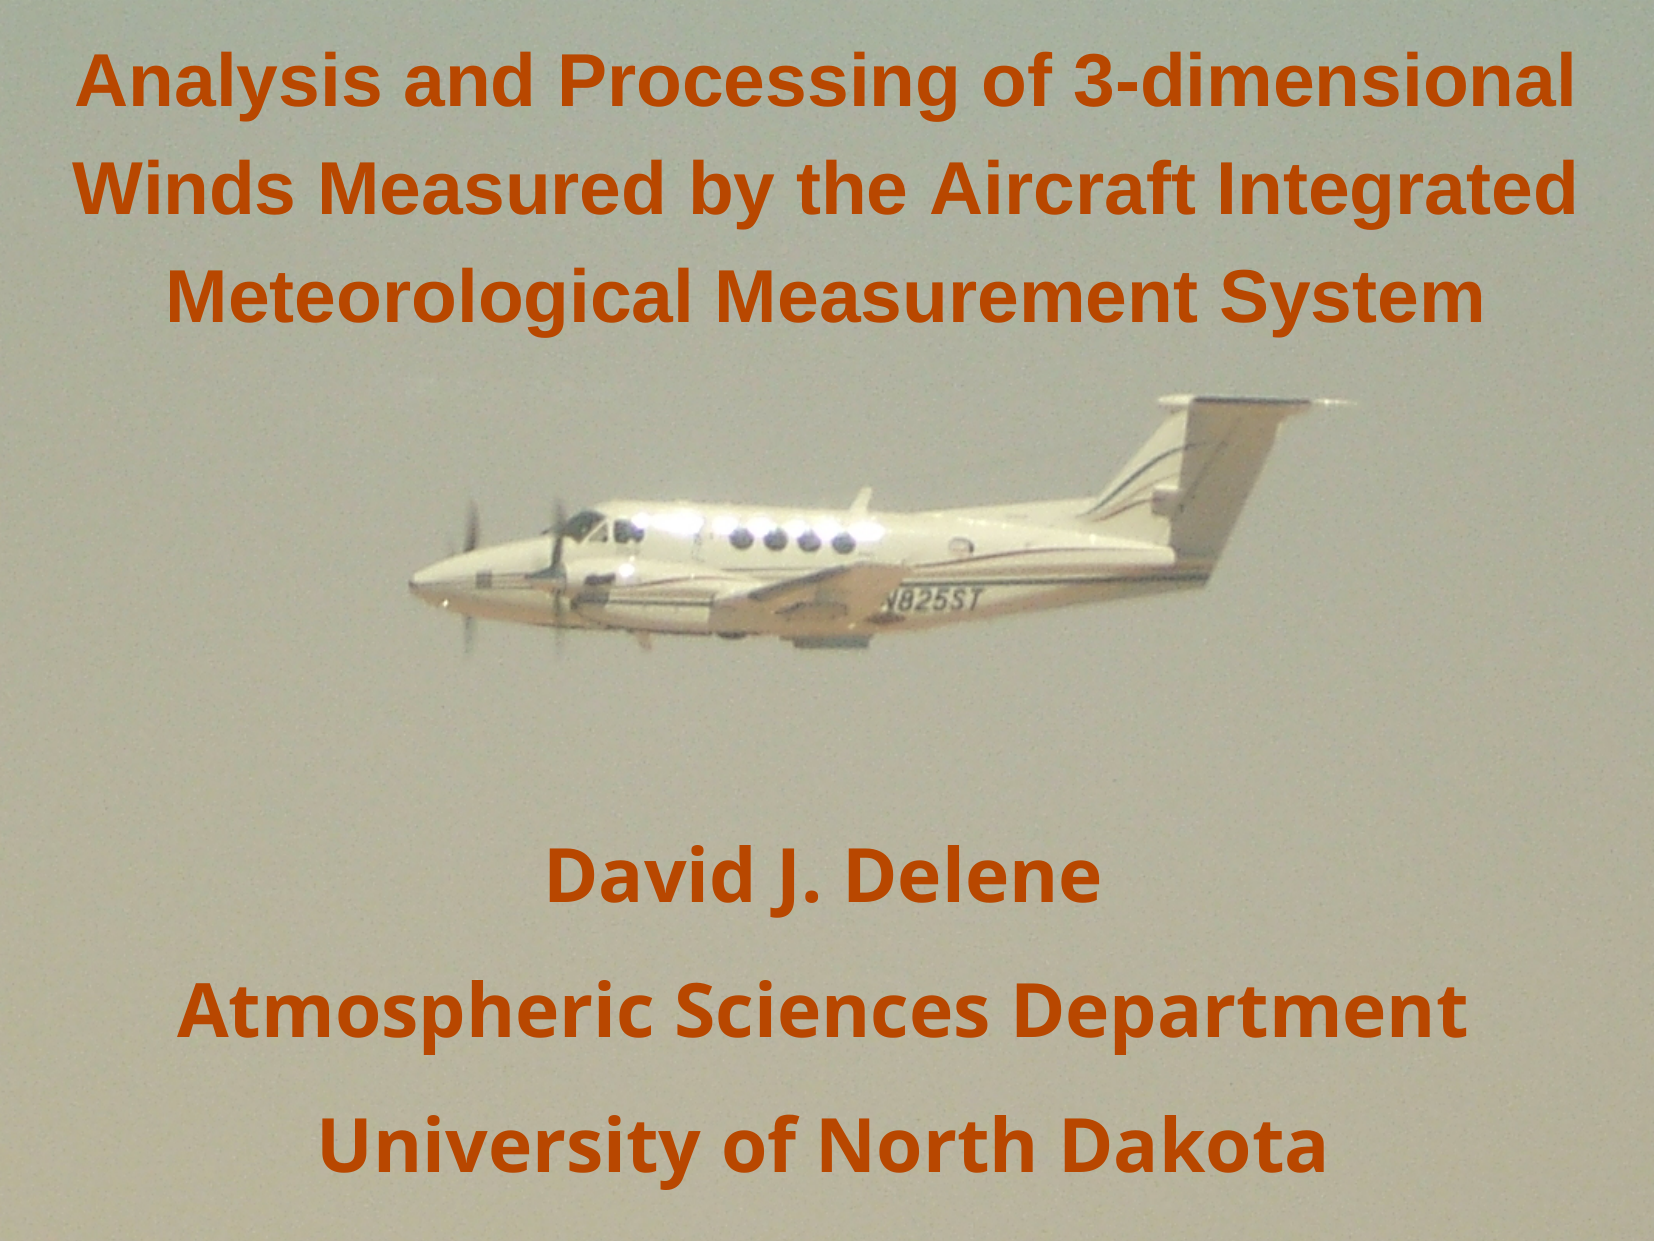

Analysis and Processing of 3-dimensional Winds Measured by the Aircraft Integrated Meteorological Measurement System
David J. Delene
Atmospheric Sciences Department
University of North Dakota